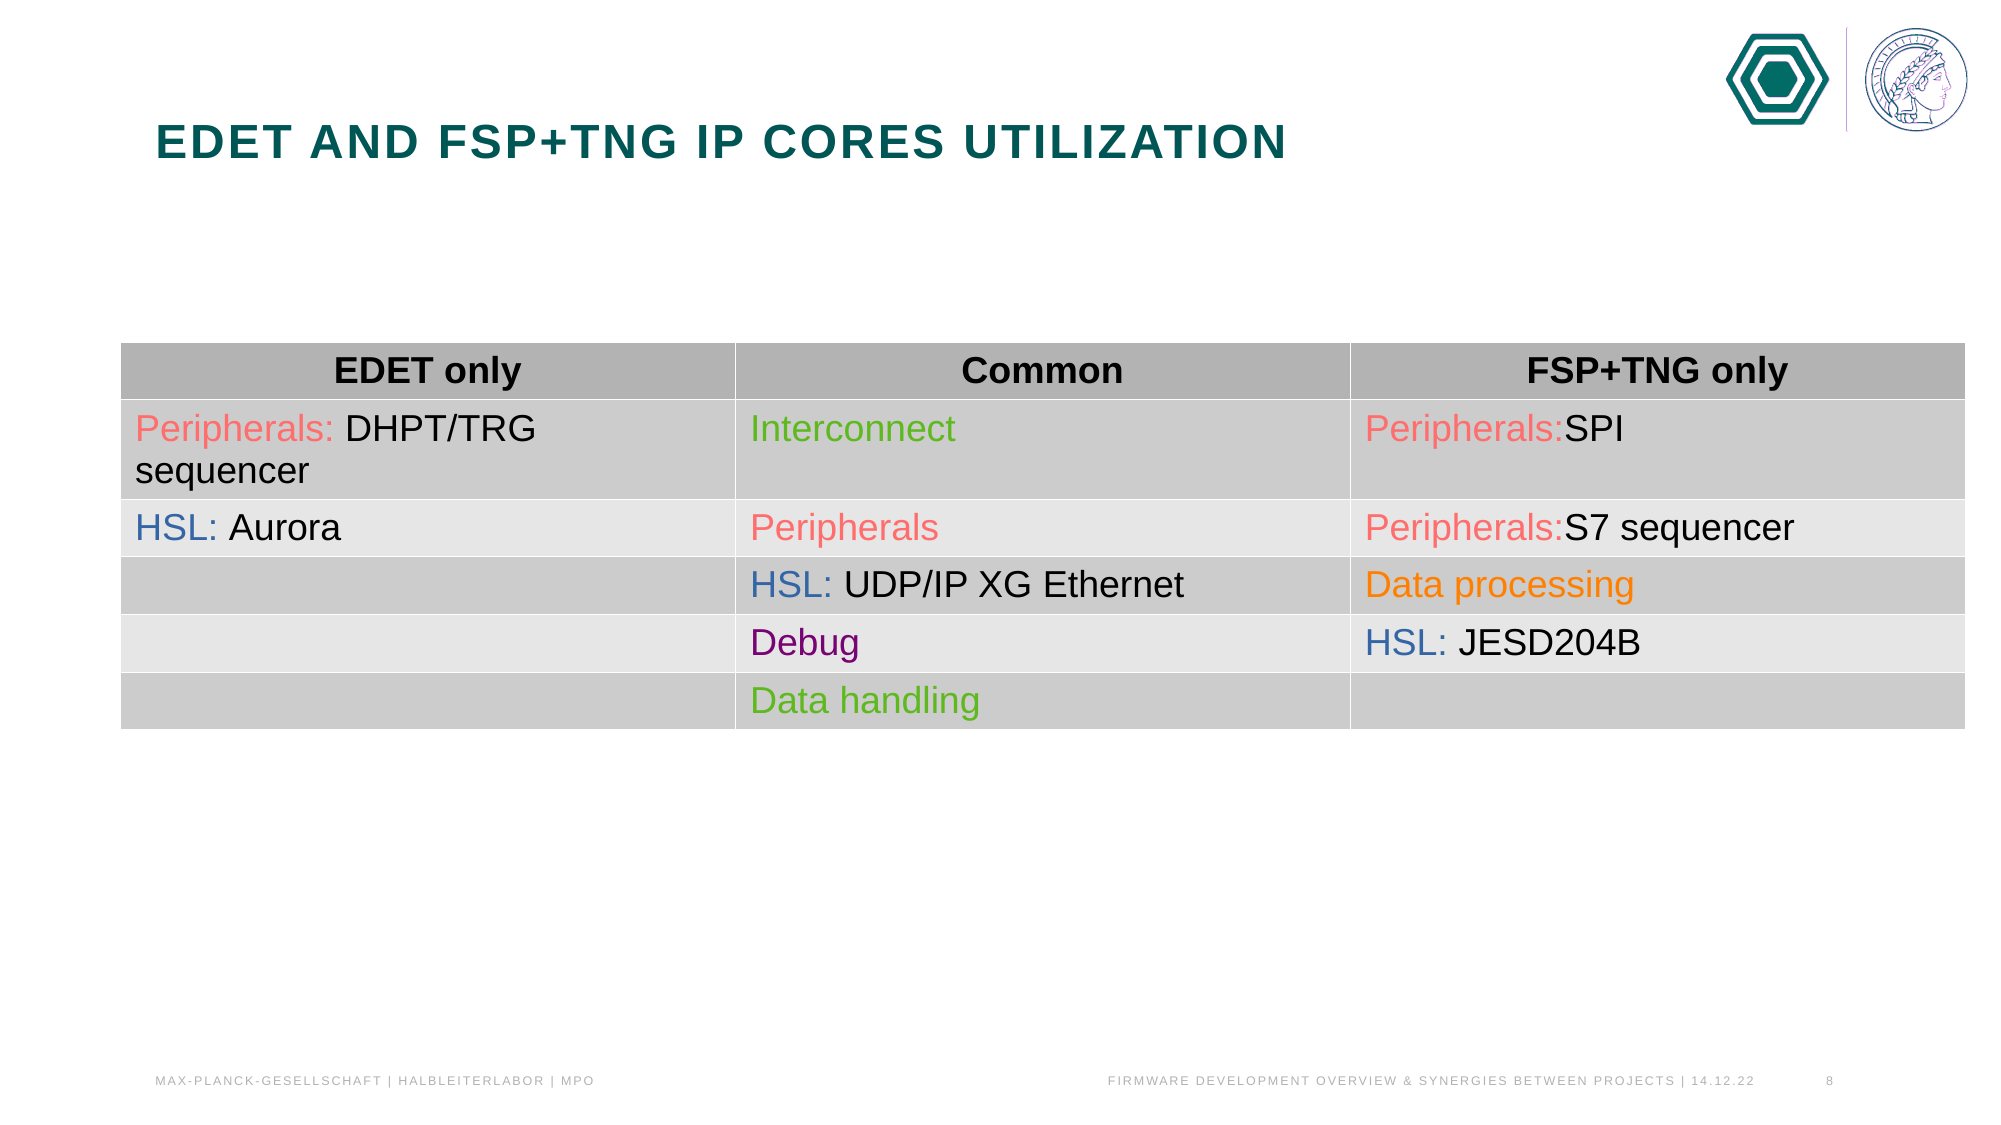

# Edet and FSP+TNG IP cores utilization
| EDET only | Common | FSP+TNG only |
| --- | --- | --- |
| Peripherals: DHPT/TRG sequencer | Interconnect | Peripherals:SPI |
| HSL: Aurora | Peripherals | Peripherals:S7 sequencer |
| | HSL: UDP/IP XG Ethernet | Data processing |
| | Debug | HSL: JESD204B |
| | Data handling | |